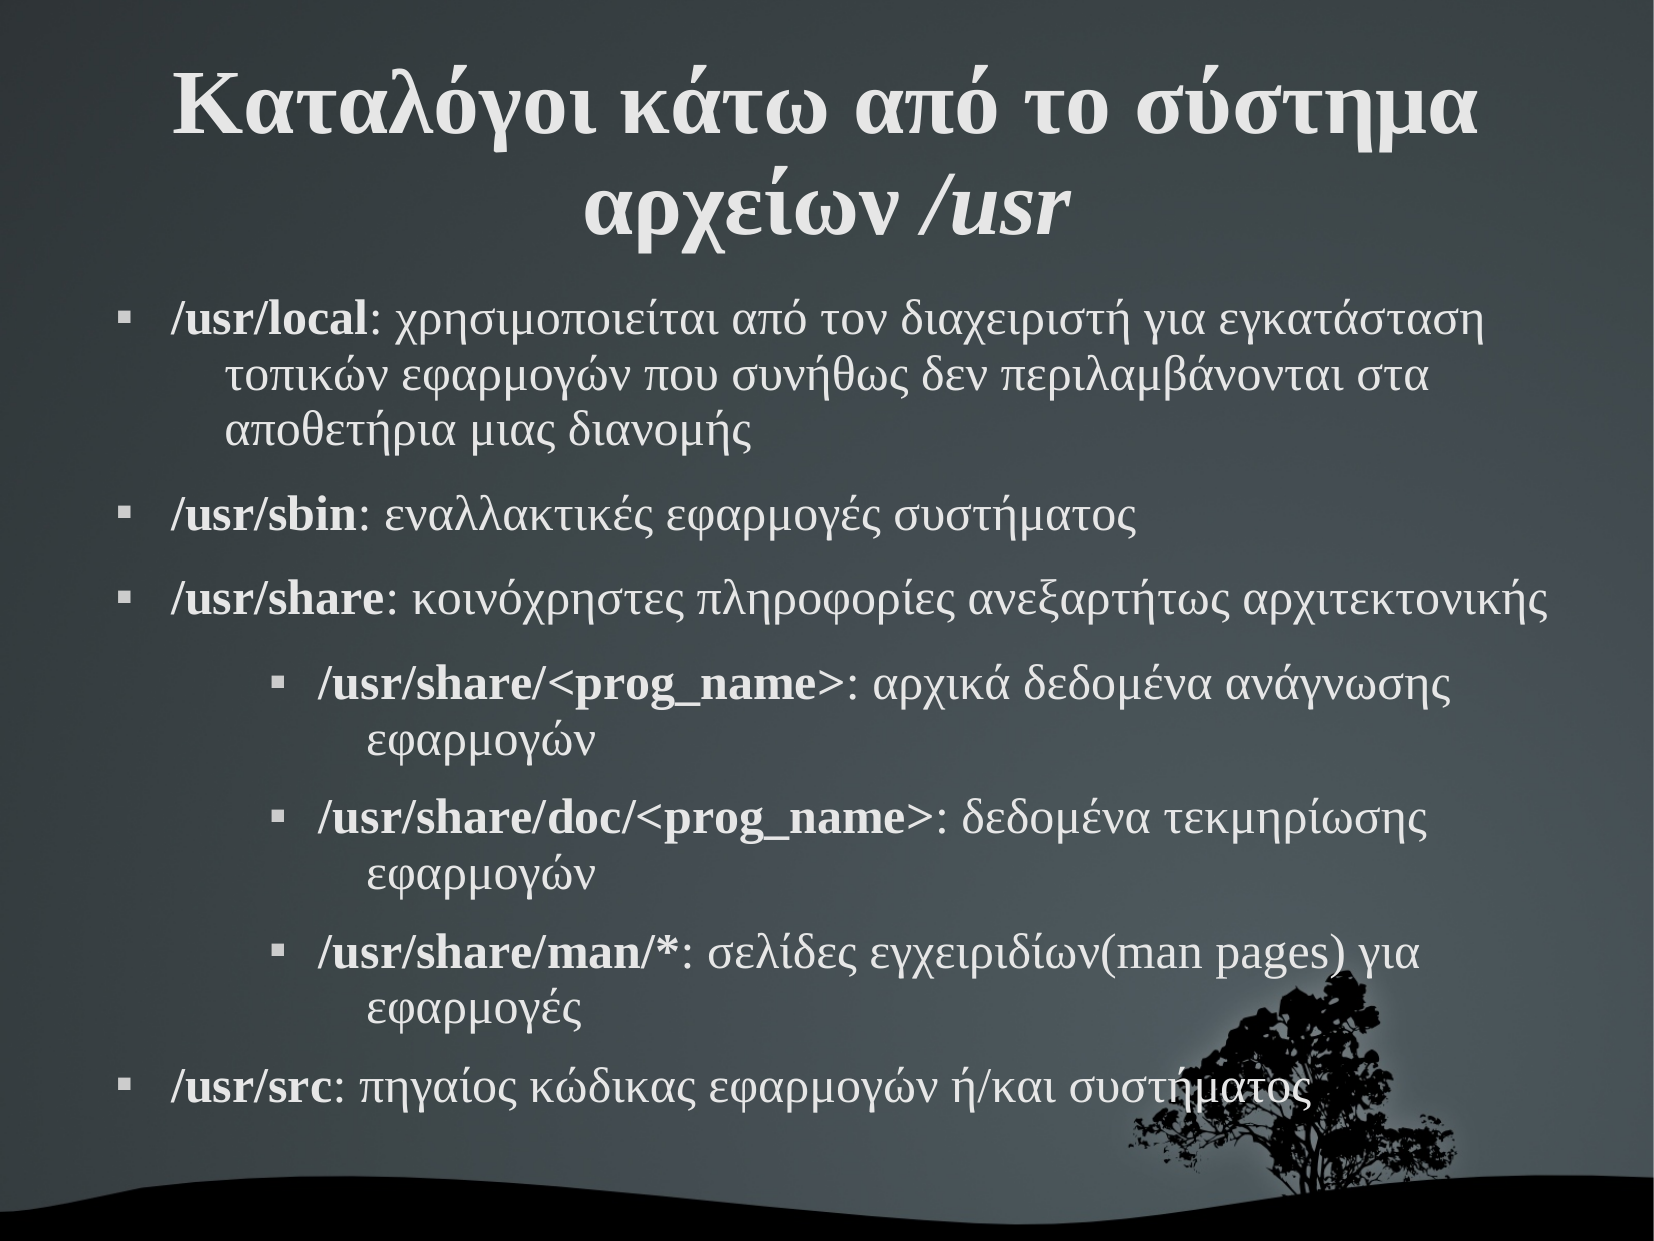

Καταλόγοι κάτω από το σύστημα αρχείων /usr
# /usr/local: χρησιμοποιείται από τον διαχειριστή για εγκατάσταση τοπικών εφαρμογών που συνήθως δεν περιλαμβάνονται στα αποθετήρια μιας διανομής
/usr/sbin: εναλλακτικές εφαρμογές συστήματος
/usr/share: κοινόχρηστες πληροφορίες ανεξαρτήτως αρχιτεκτονικής
/usr/share/<prog_name>: αρχικά δεδομένα ανάγνωσης εφαρμογών
/usr/share/doc/<prog_name>: δεδομένα τεκμηρίωσης εφαρμογών
/usr/share/man/*: σελίδες εγχειριδίων(man pages) για εφαρμογές
/usr/src: πηγαίος κώδικας εφαρμογών ή/και συστήματος